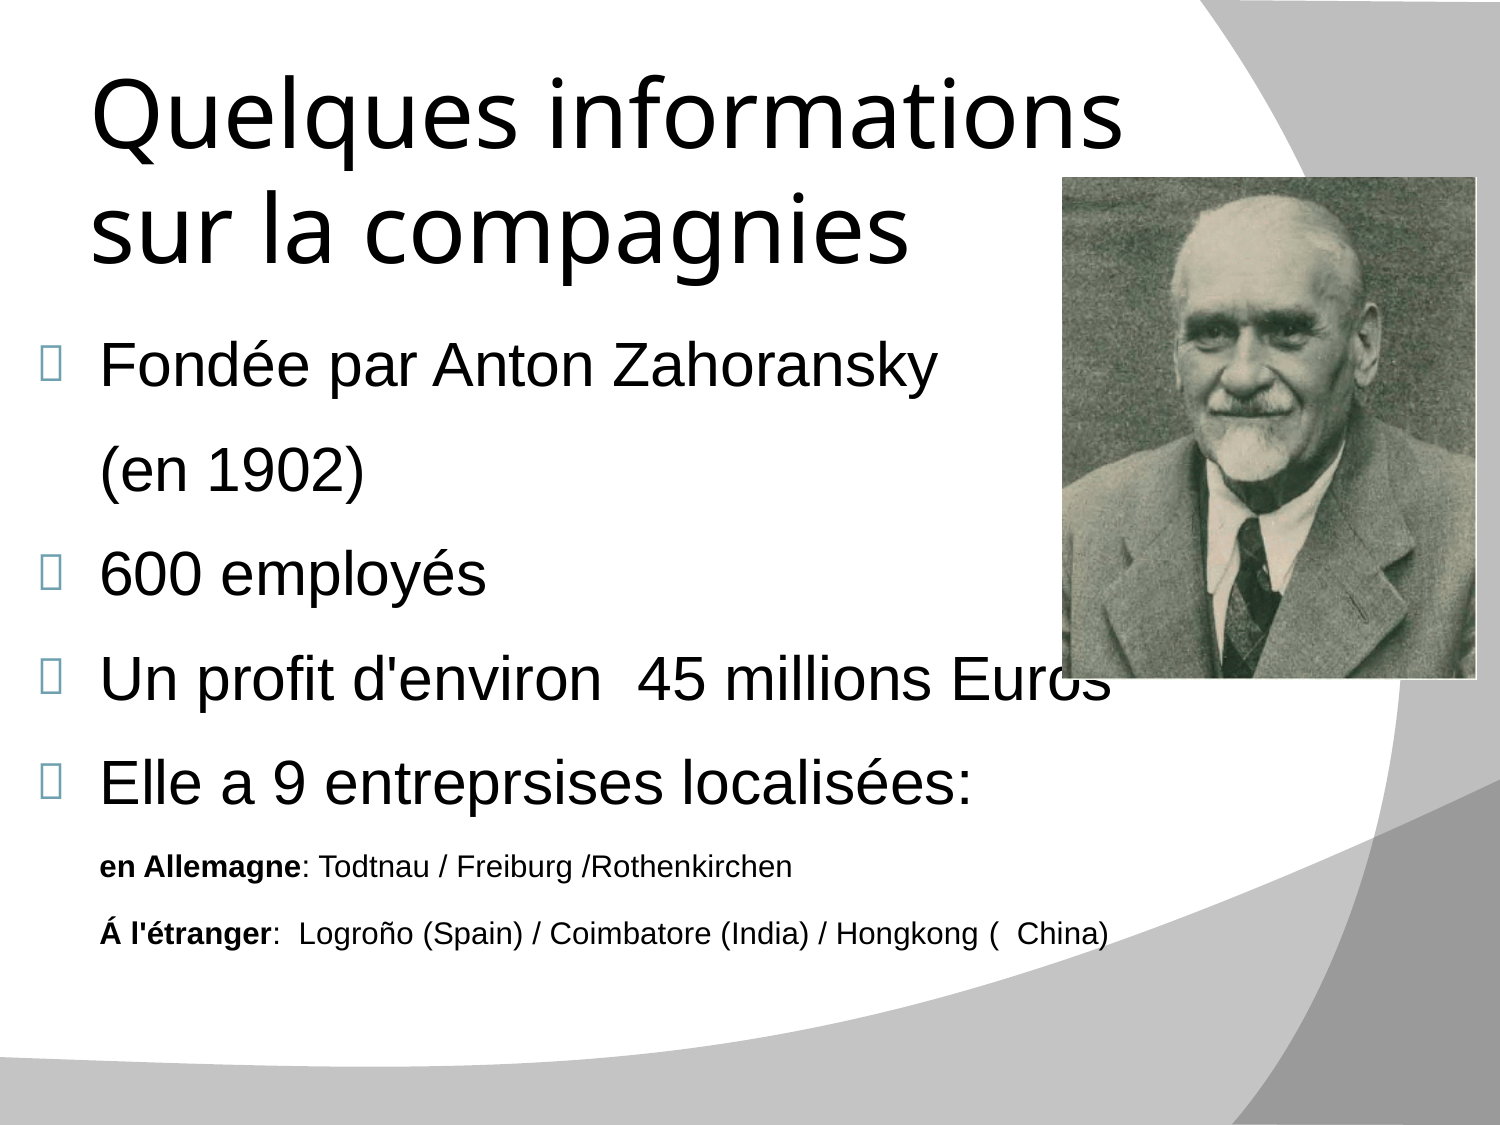

# Quelques informations sur la compagnies
Fondée par Anton Zahoransky
(en 1902)
600 employés
Un profit d'environ 45 millions Euros
Elle a 9 entreprsises localisées:
en Allemagne: Todtnau / Freiburg /Rothenkirchen
Á l'étranger: Logroño (Spain) / Coimbatore (India) / Hongkong ( China)